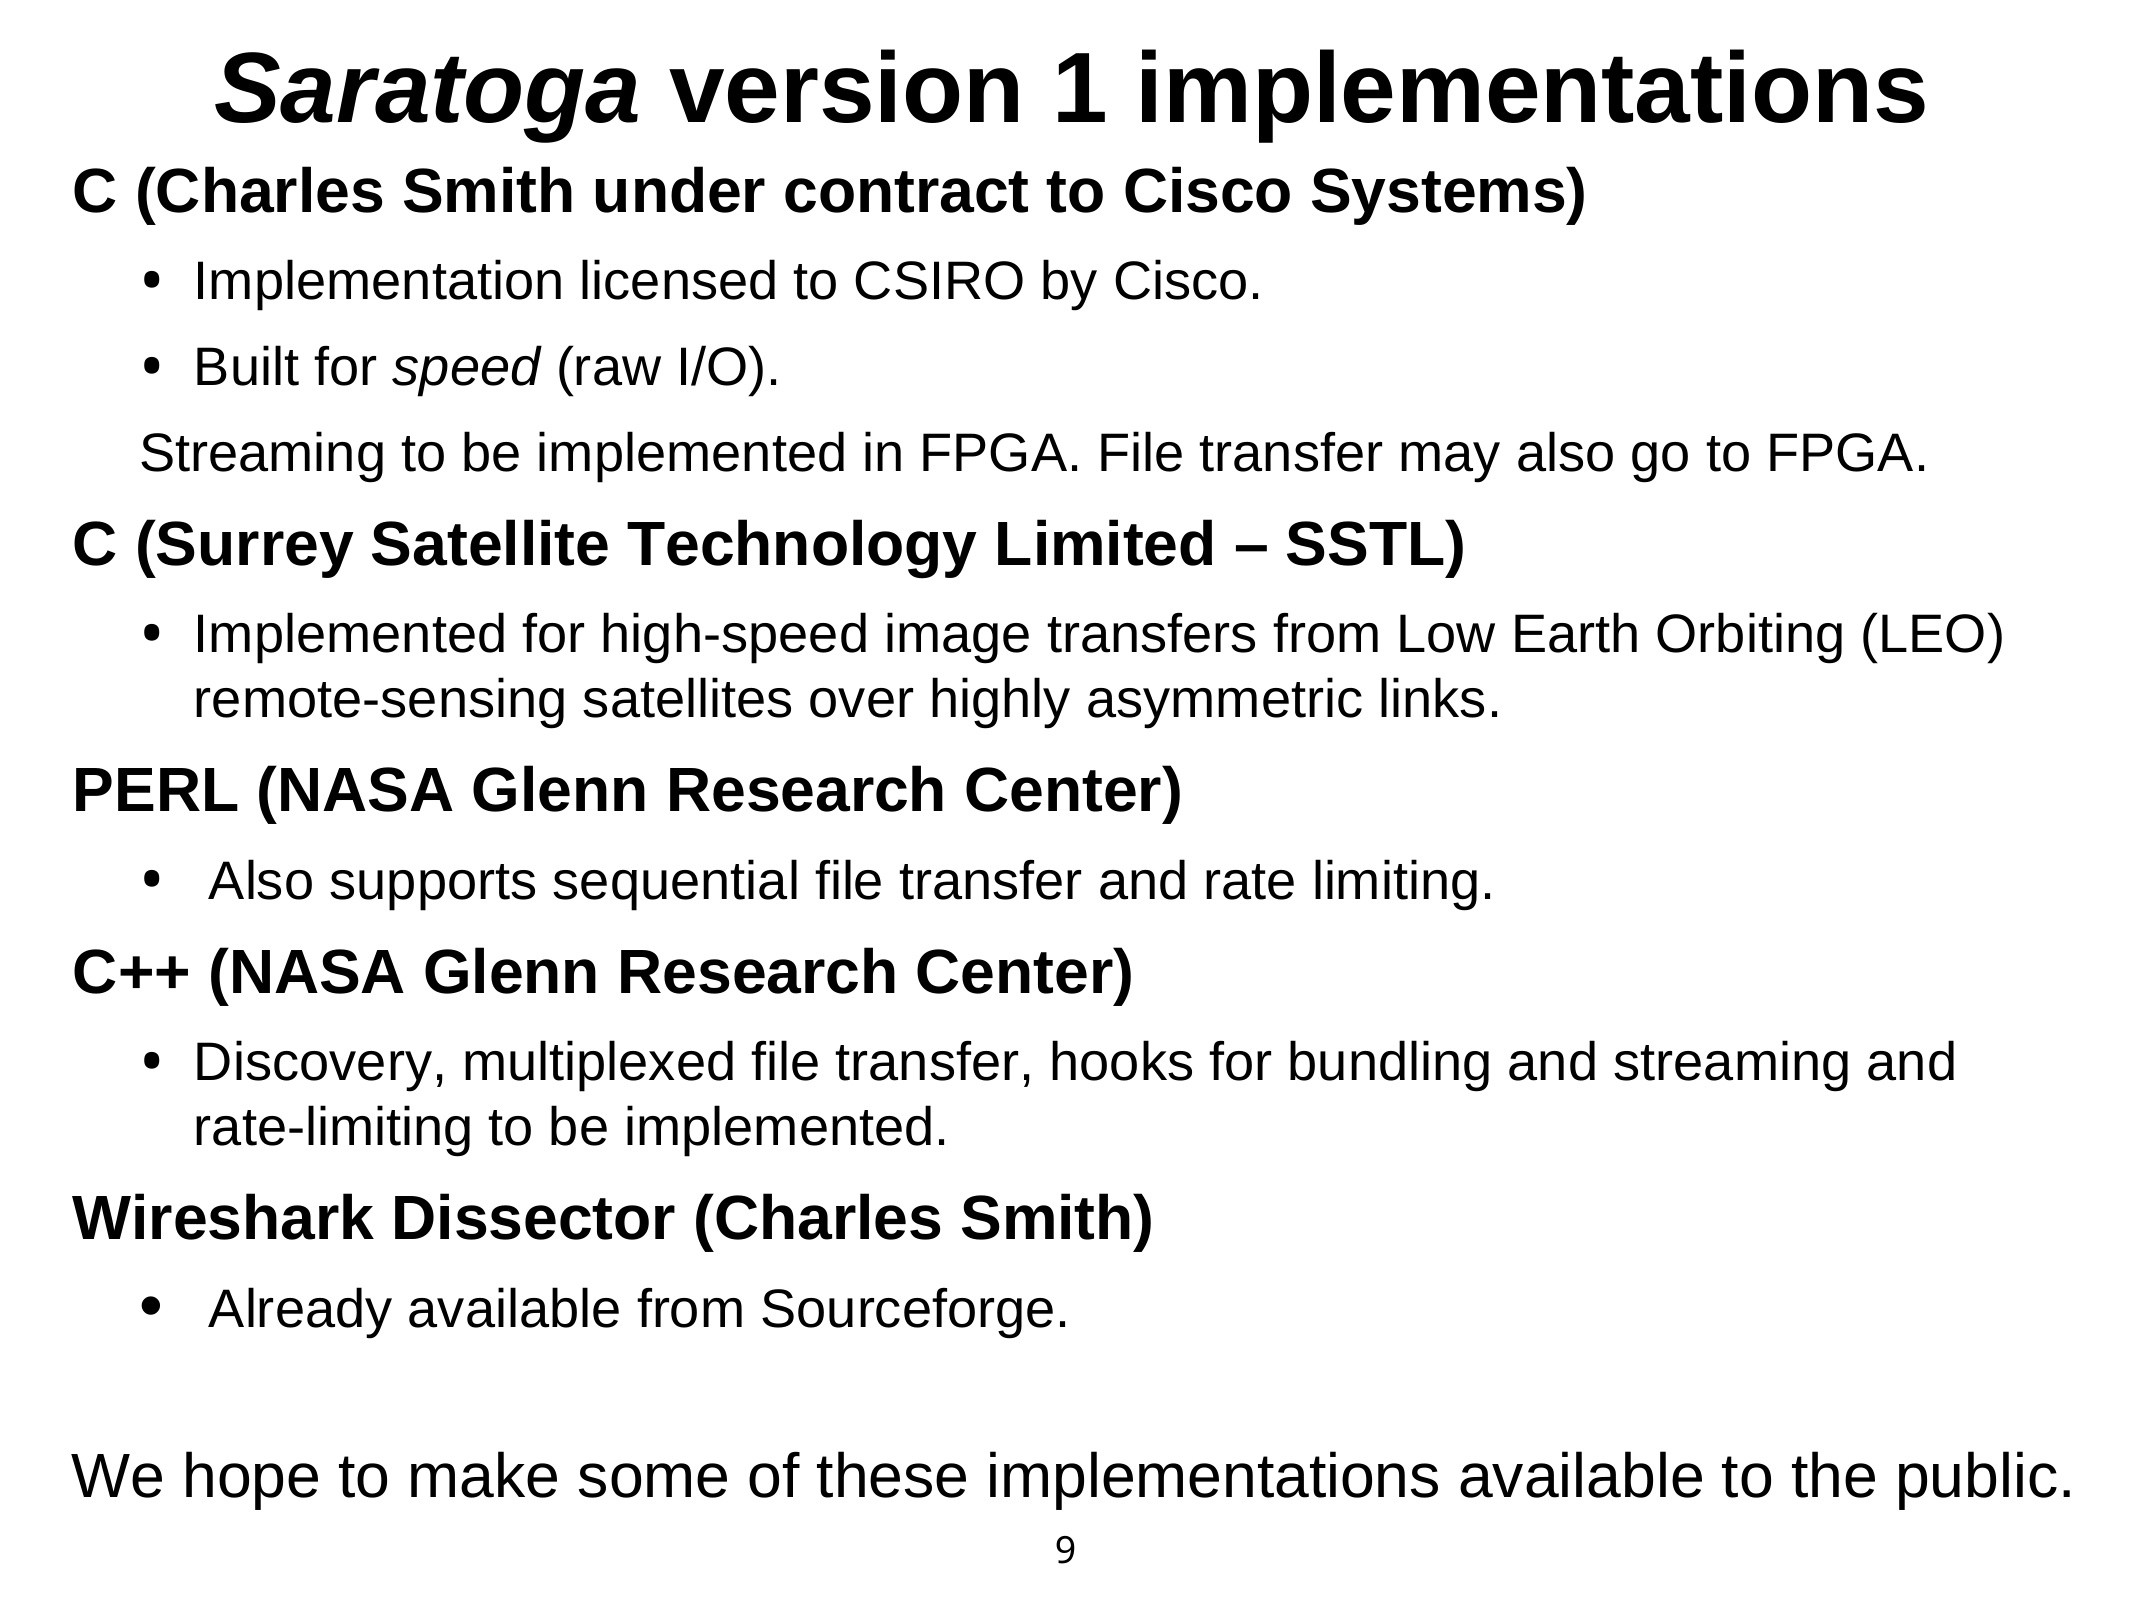

# Saratoga version 1 implementations
C (Charles Smith under contract to Cisco Systems)
Implementation licensed to CSIRO by Cisco.
Built for speed (raw I/O).
Streaming to be implemented in FPGA. File transfer may also go to FPGA.
C (Surrey Satellite Technology Limited – SSTL)
Implemented for high-speed image transfers from Low Earth Orbiting (LEO) remote-sensing satellites over highly asymmetric links.
PERL (NASA Glenn Research Center)
 Also supports sequential file transfer and rate limiting.
C++ (NASA Glenn Research Center)
Discovery, multiplexed file transfer, hooks for bundling and streaming and rate-limiting to be implemented.
Wireshark Dissector (Charles Smith)
 Already available from Sourceforge.
We hope to make some of these implementations available to the public.